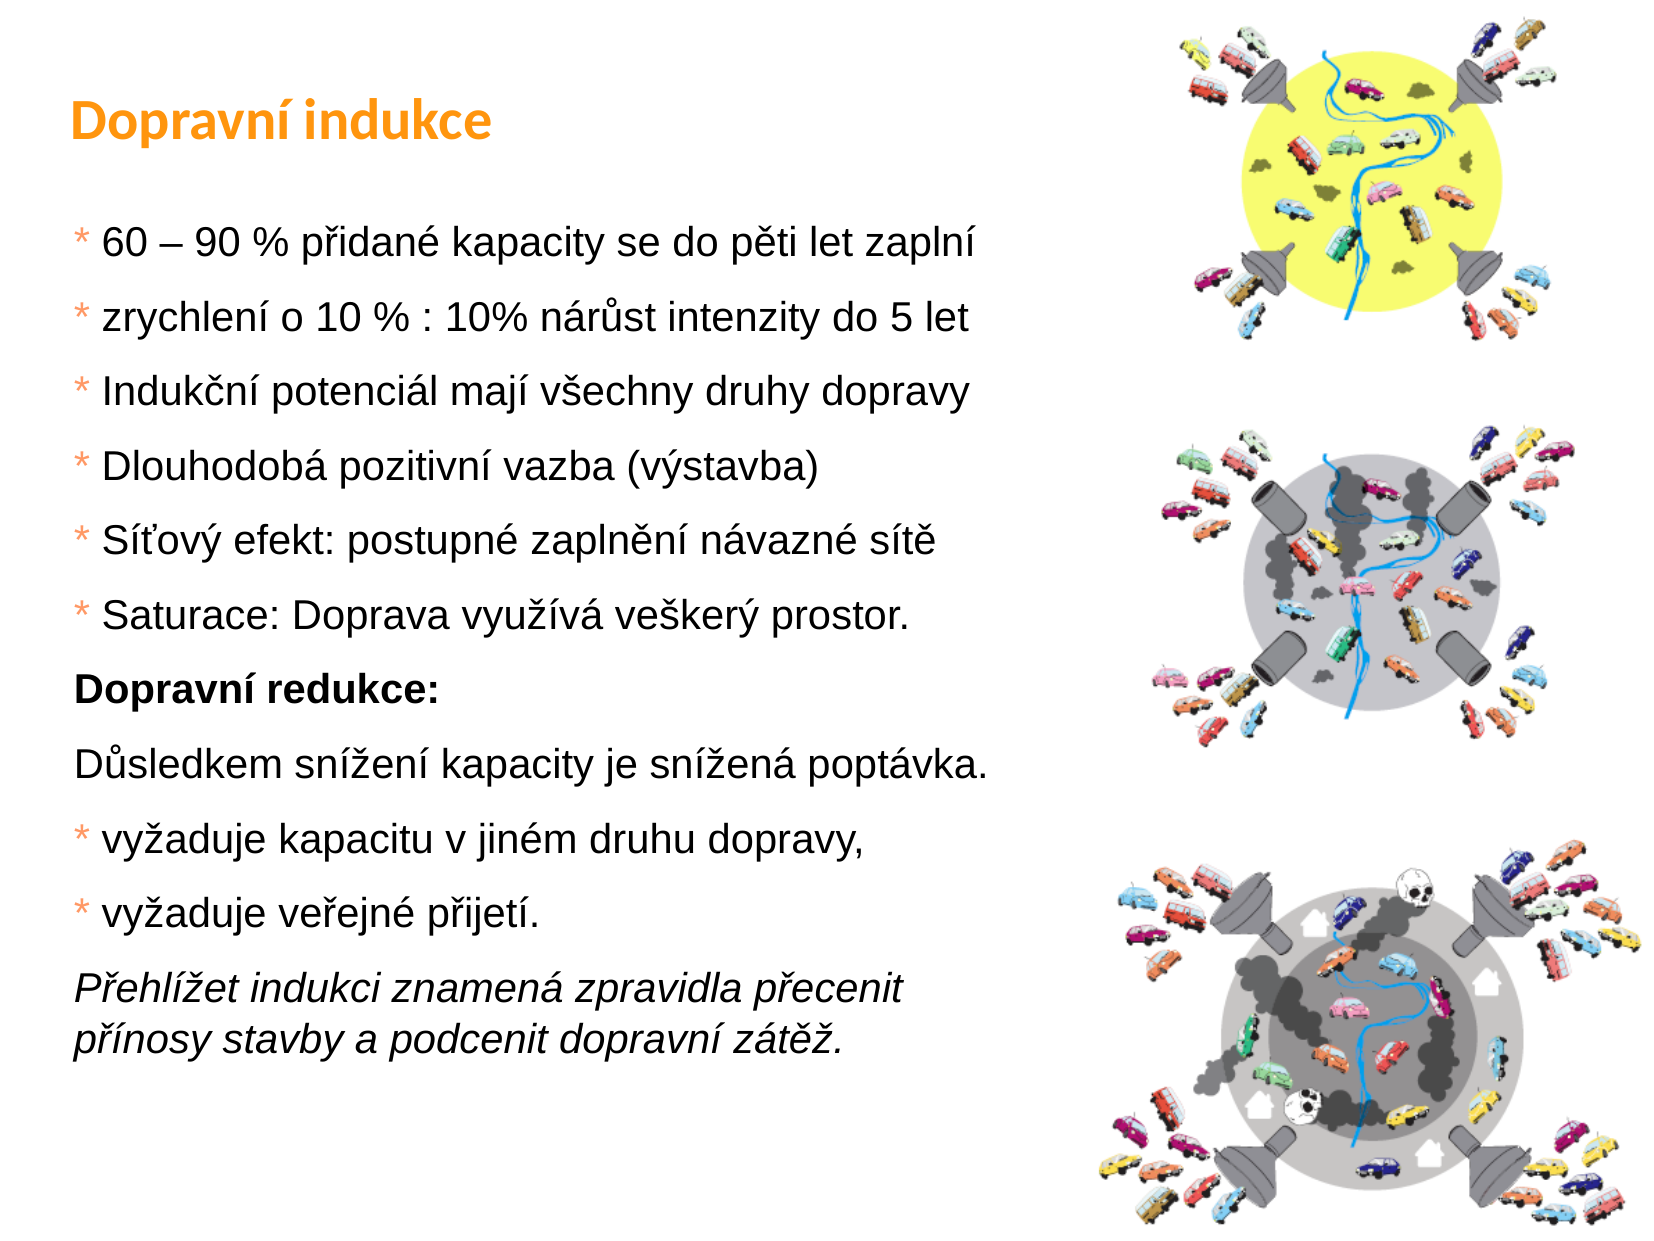

Dopravní indukce
* 60 – 90 % přidané kapacity se do pěti let zaplní
* zrychlení o 10 % : 10% nárůst intenzity do 5 let
* Indukční potenciál mají všechny druhy dopravy
* Dlouhodobá pozitivní vazba (výstavba)
* Síťový efekt: postupné zaplnění návazné sítě
* Saturace: Doprava využívá veškerý prostor.
Dopravní redukce:
Důsledkem snížení kapacity je snížená poptávka.
* vyžaduje kapacitu v jiném druhu dopravy,
* vyžaduje veřejné přijetí.
Přehlížet indukci znamená zpravidla přecenit
přínosy stavby a podcenit dopravní zátěž.